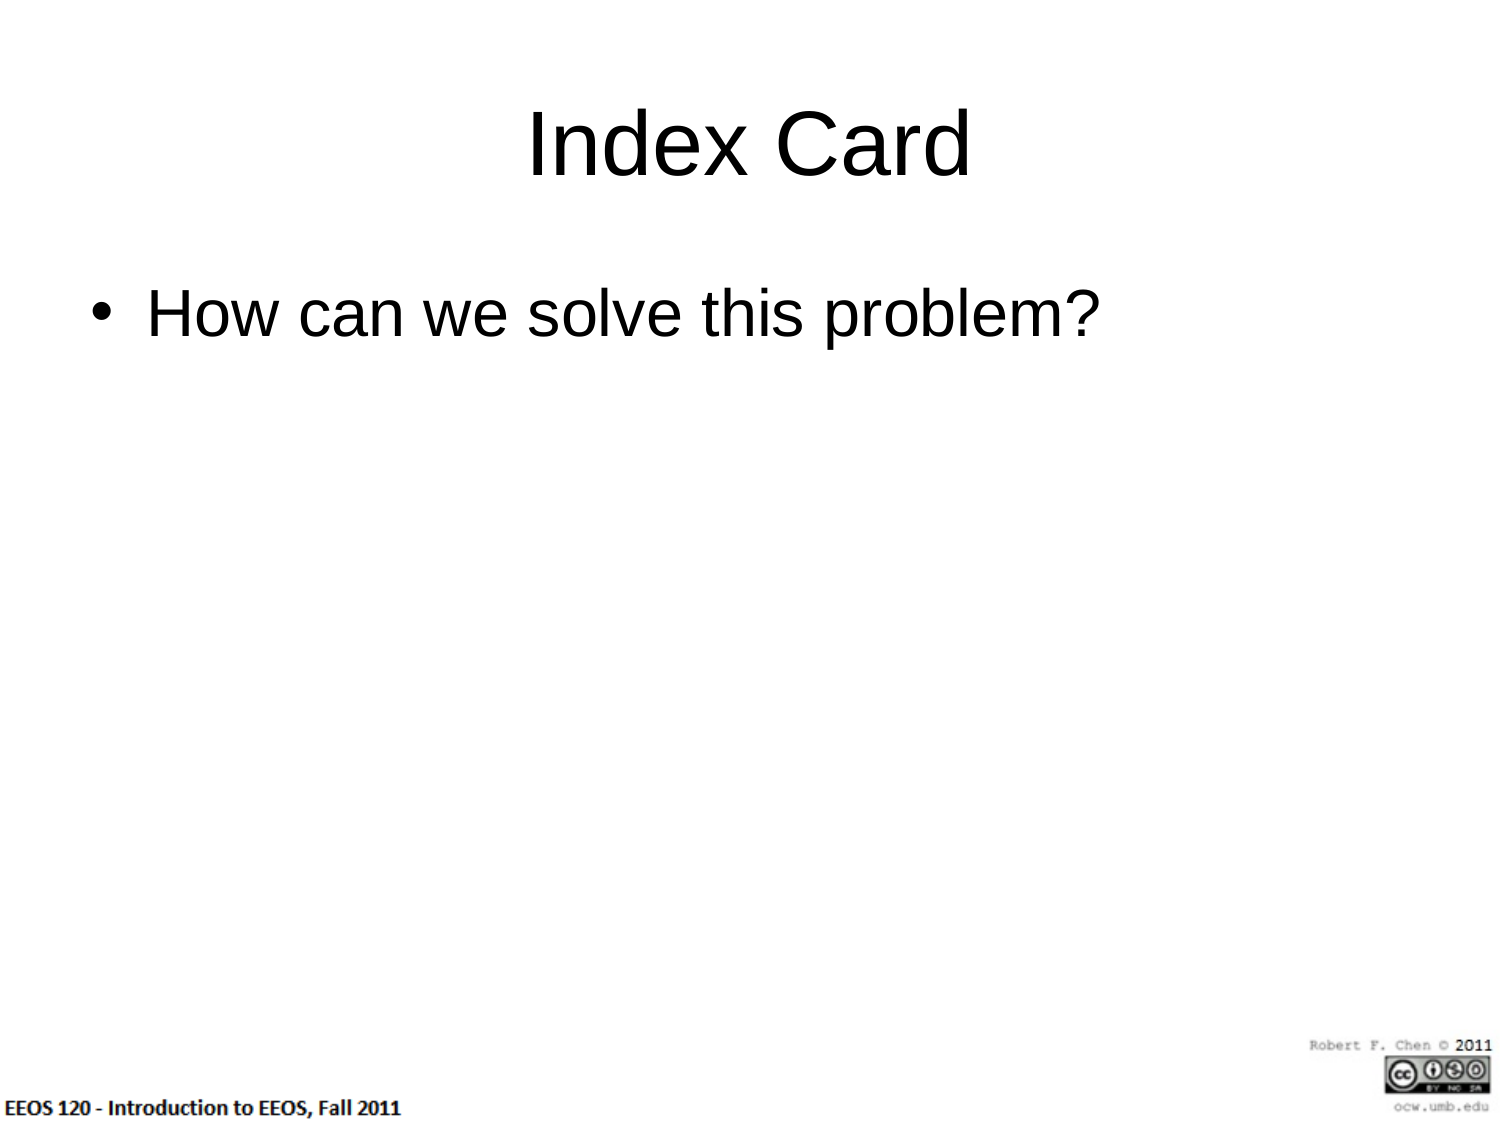

# Index Card
How can we solve this problem?